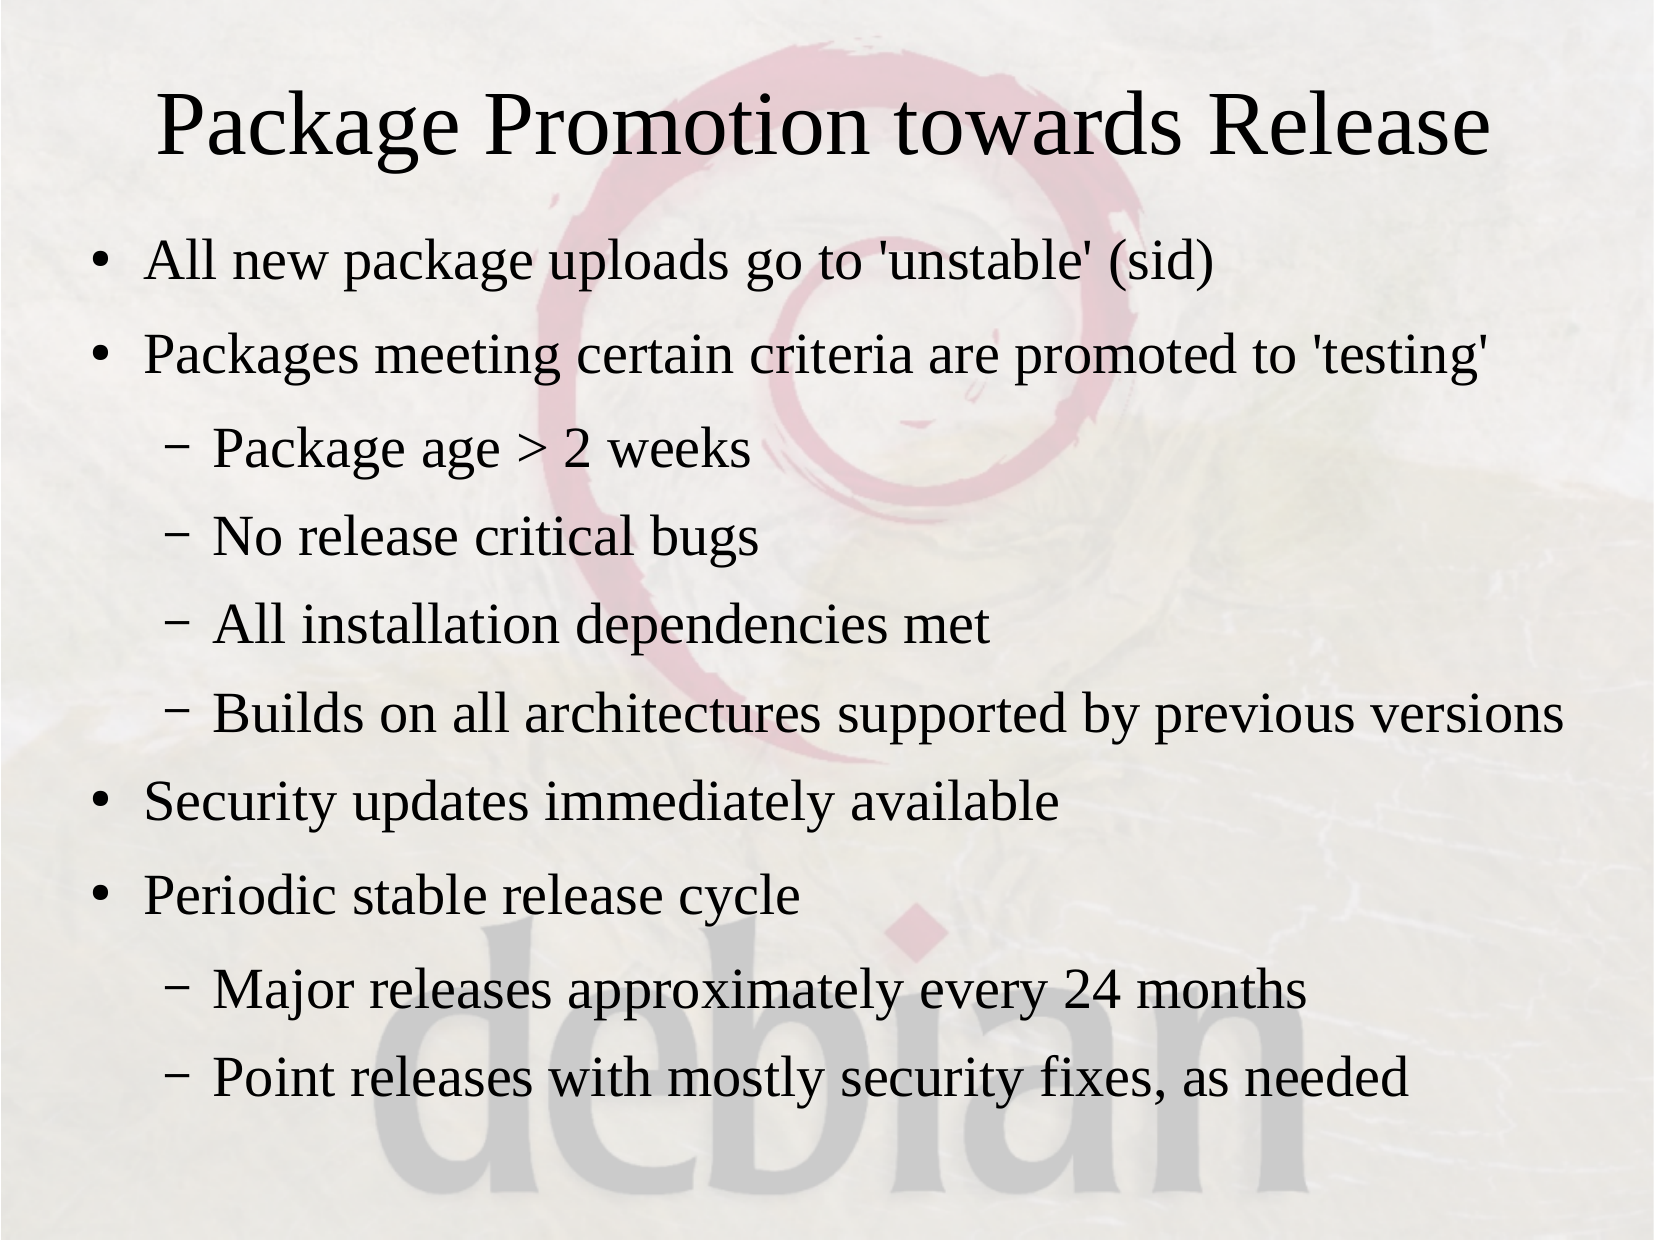

# Package Promotion towards Release
All new package uploads go to 'unstable' (sid)
Packages meeting certain criteria are promoted to 'testing'
Package age > 2 weeks
No release critical bugs
All installation dependencies met
Builds on all architectures supported by previous versions
Security updates immediately available
Periodic stable release cycle
Major releases approximately every 24 months
Point releases with mostly security fixes, as needed